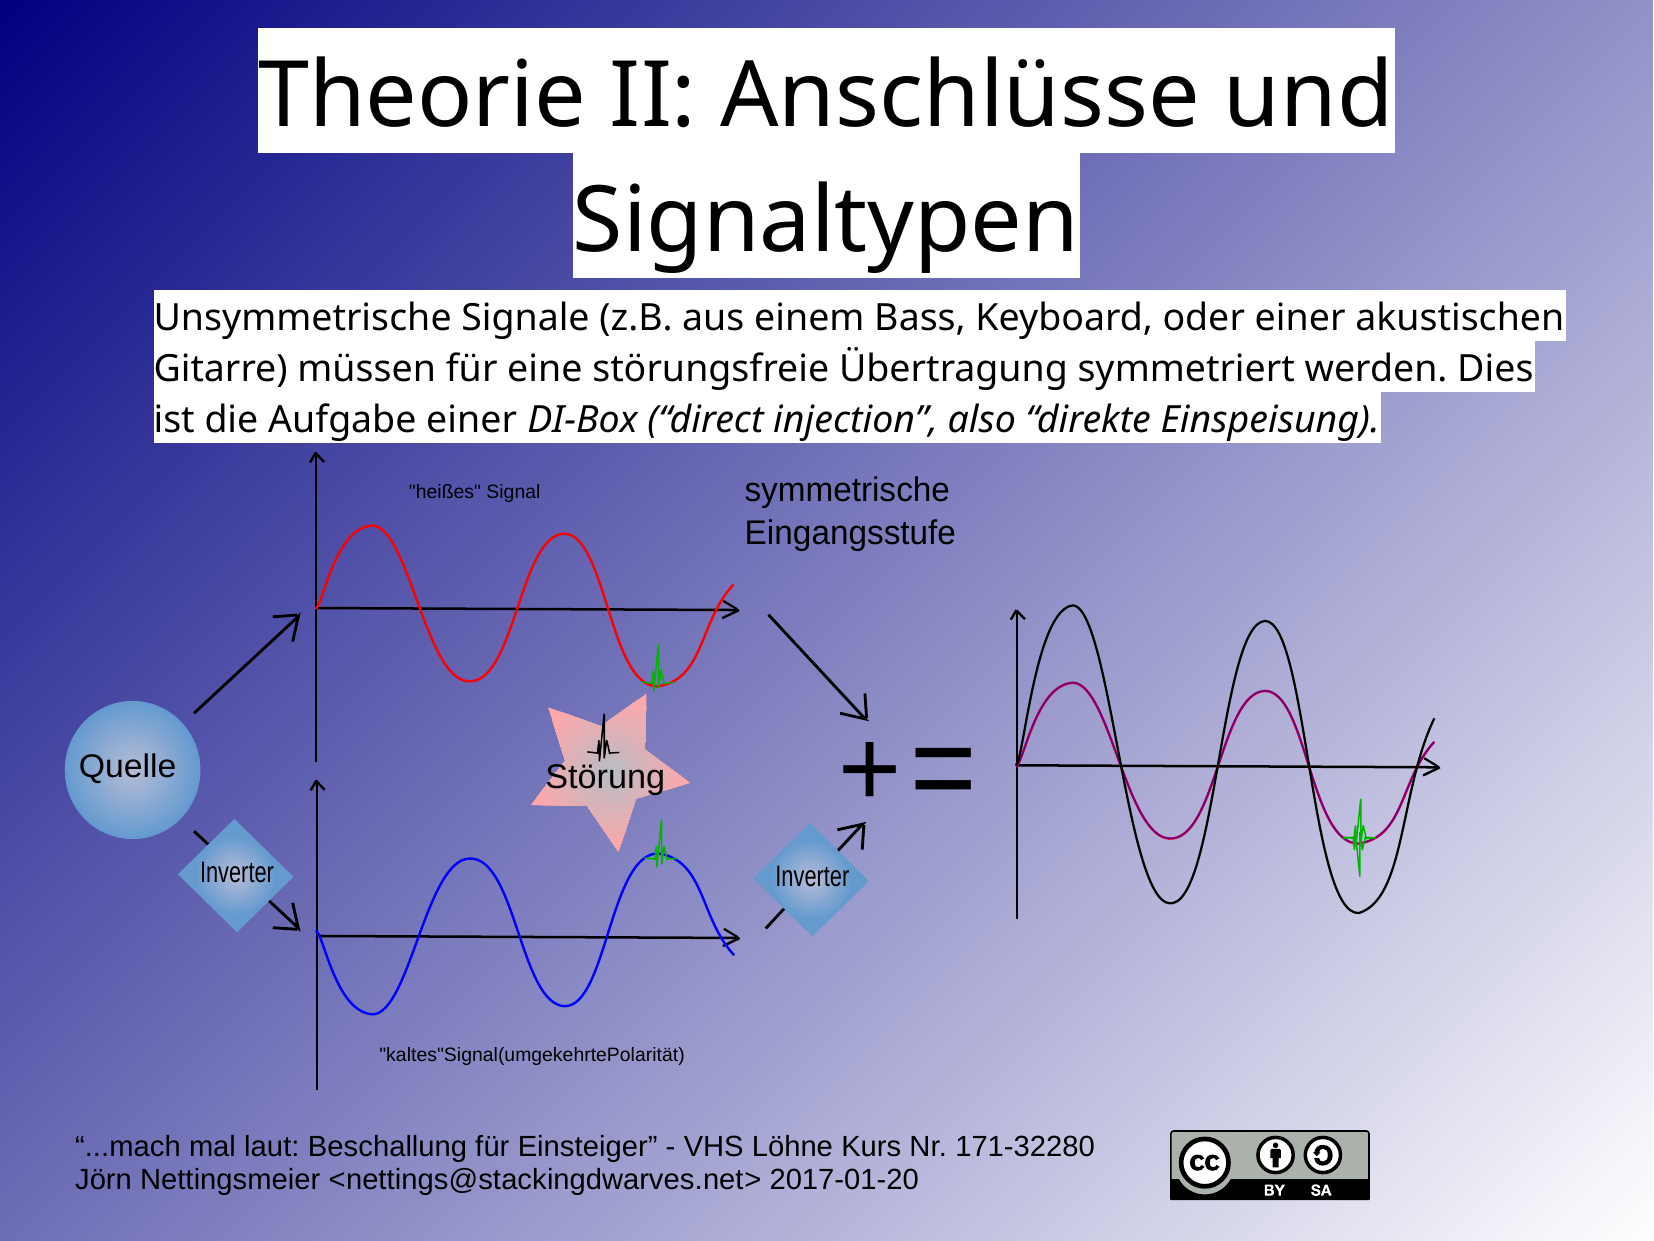

# Theorie II: Anschlüsse und Signaltypen
Unsymmetrische Signale (z.B. aus einem Bass, Keyboard, oder einer akustischen Gitarre) müssen für eine störungsfreie Übertragung symmetriert werden. Dies ist die Aufgabe einer DI-Box (“direct injection”, also “direkte Einspeisung).